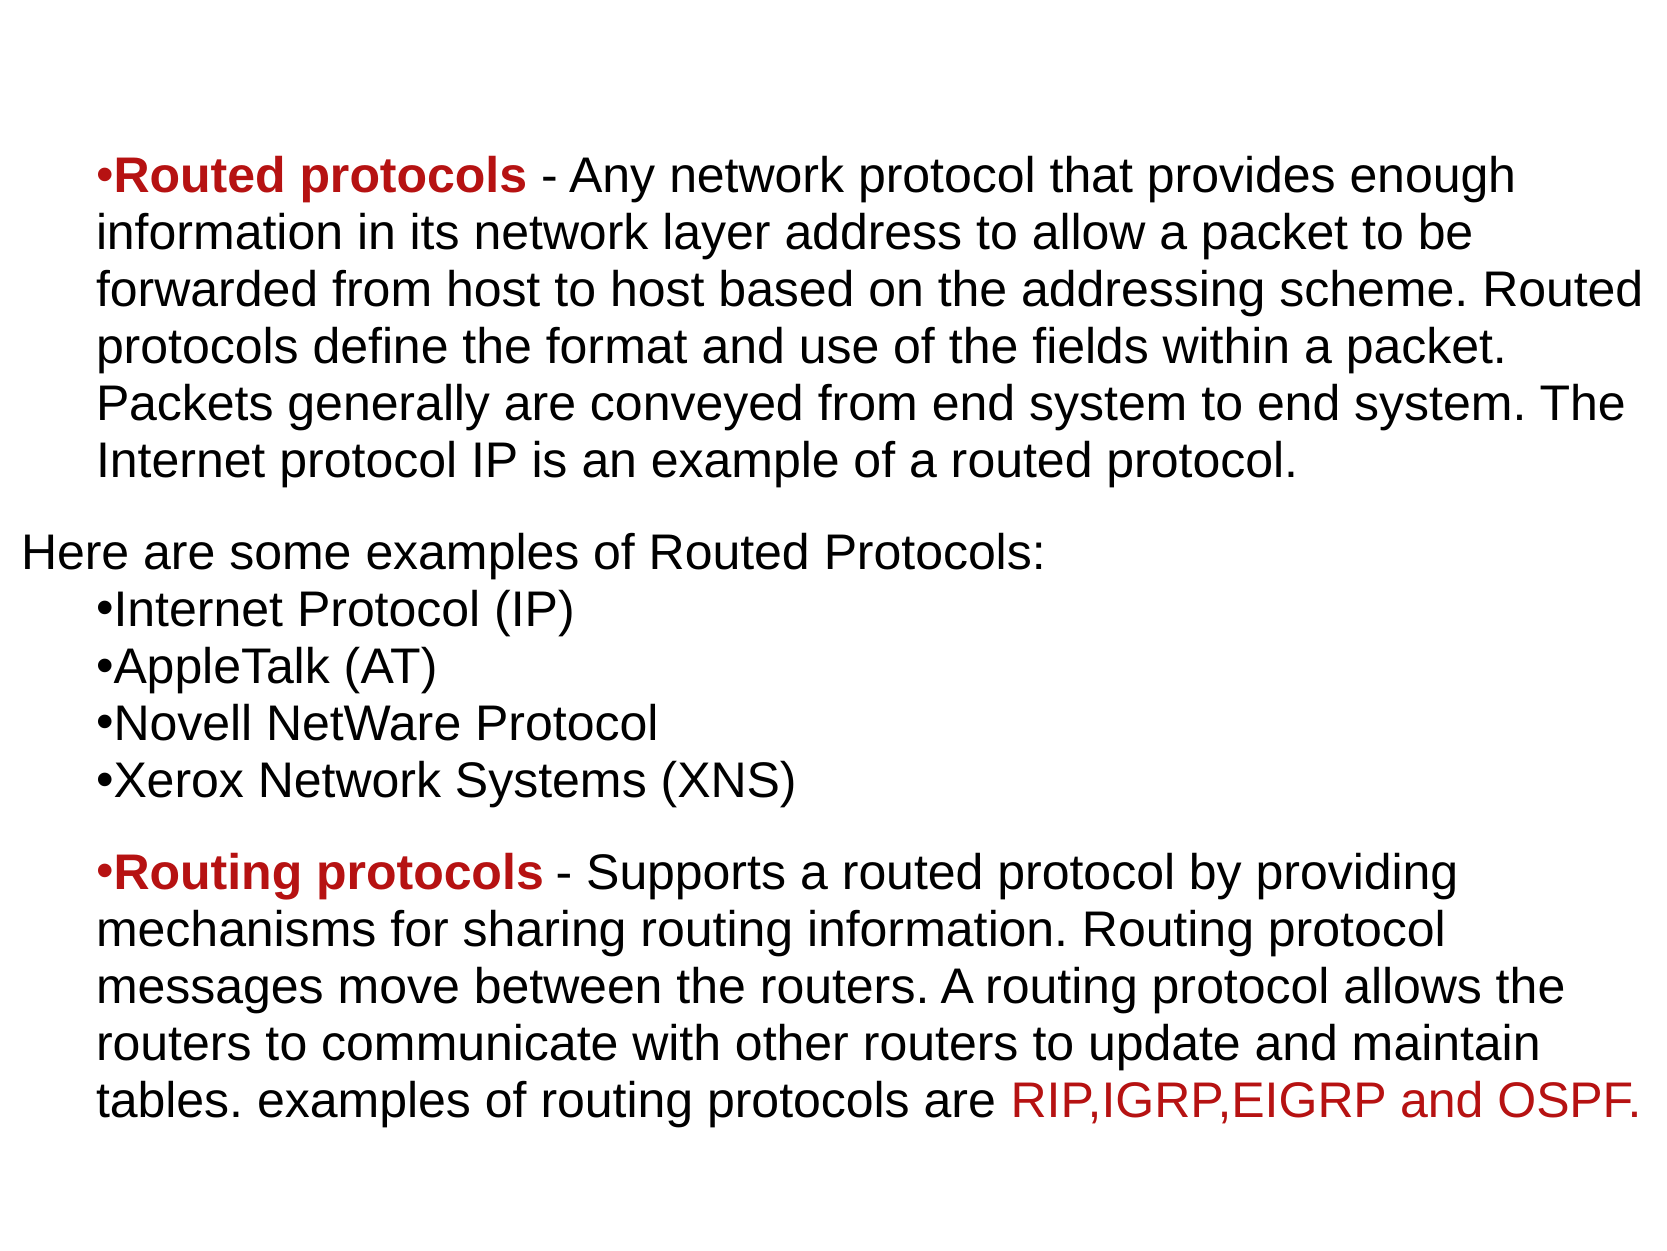

Routed protocols - Any network protocol that provides enough information in its network layer address to allow a packet to be forwarded from host to host based on the addressing scheme. Routed protocols define the format and use of the fields within a packet. Packets generally are conveyed from end system to end system. The Internet protocol IP is an example of a routed protocol.
Here are some examples of Routed Protocols:
Internet Protocol (IP)
AppleTalk (AT)
Novell NetWare Protocol
Xerox Network Systems (XNS)
Routing protocols - Supports a routed protocol by providing mechanisms for sharing routing information. Routing protocol messages move between the routers. A routing protocol allows the routers to communicate with other routers to update and maintain tables. examples of routing protocols are RIP,IGRP,EIGRP and OSPF.